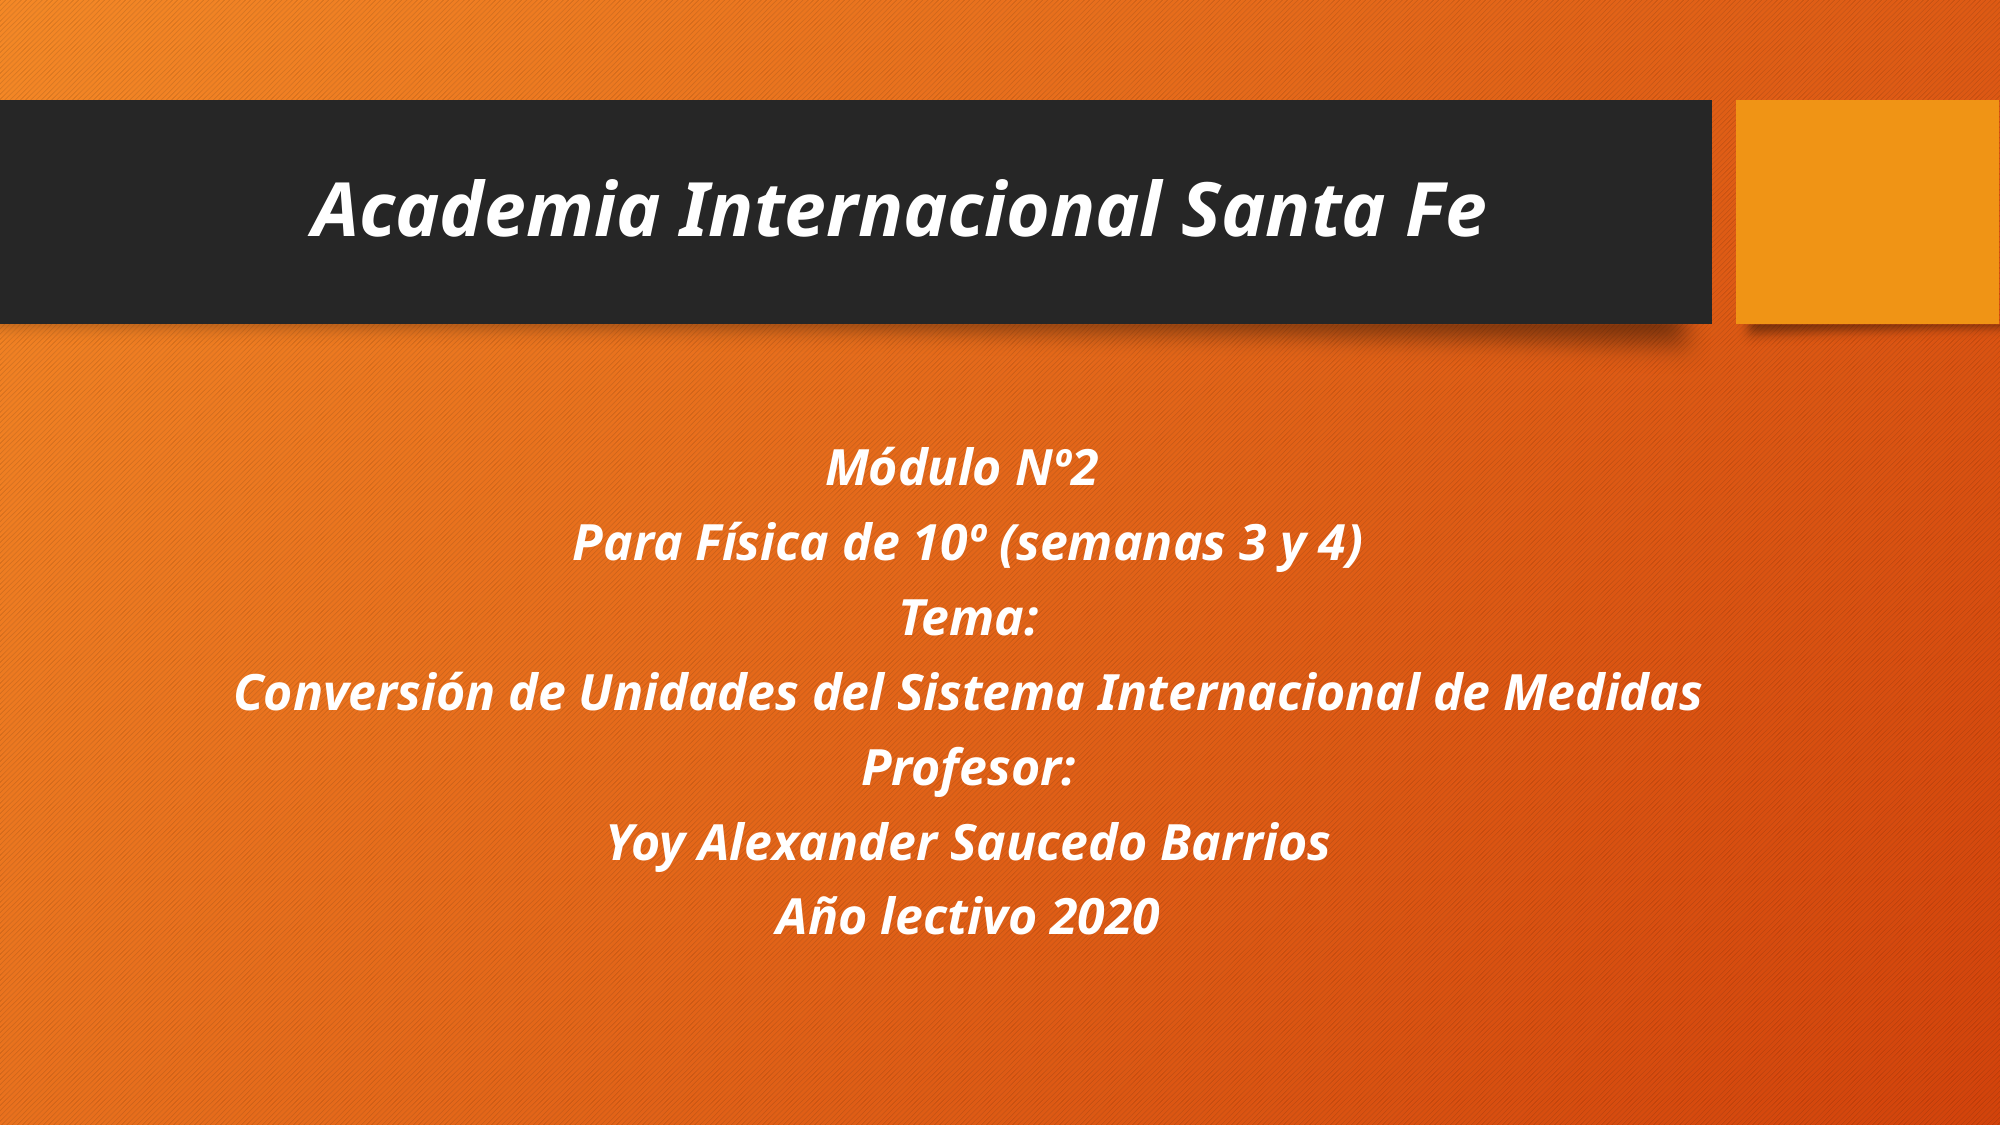

# Academia Internacional Santa Fe
Módulo Nº2
Para Física de 10º (semanas 3 y 4)
Tema:
Conversión de Unidades del Sistema Internacional de Medidas
Profesor:
Yoy Alexander Saucedo Barrios
Año lectivo 2020